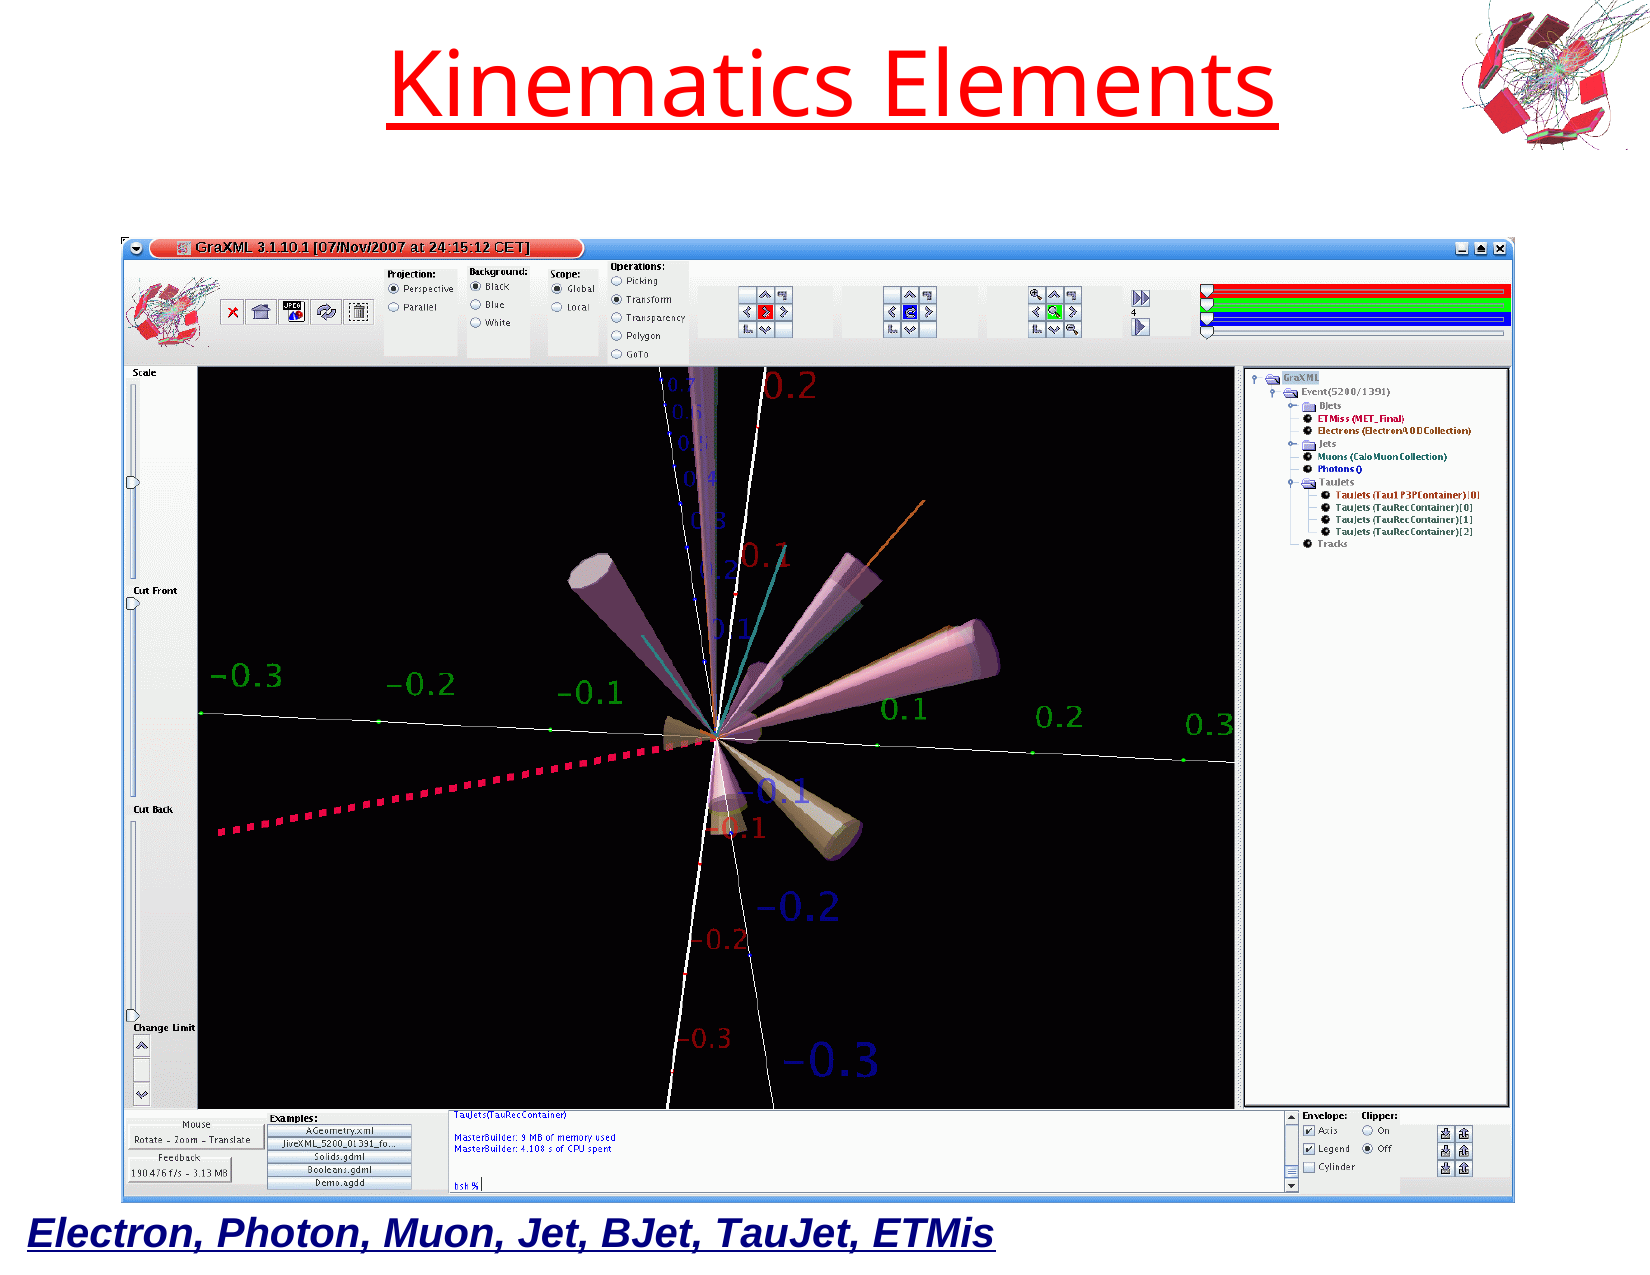

# Kinematics Elements
Electron, Photon, Muon, Jet, BJet, TauJet, ETMis